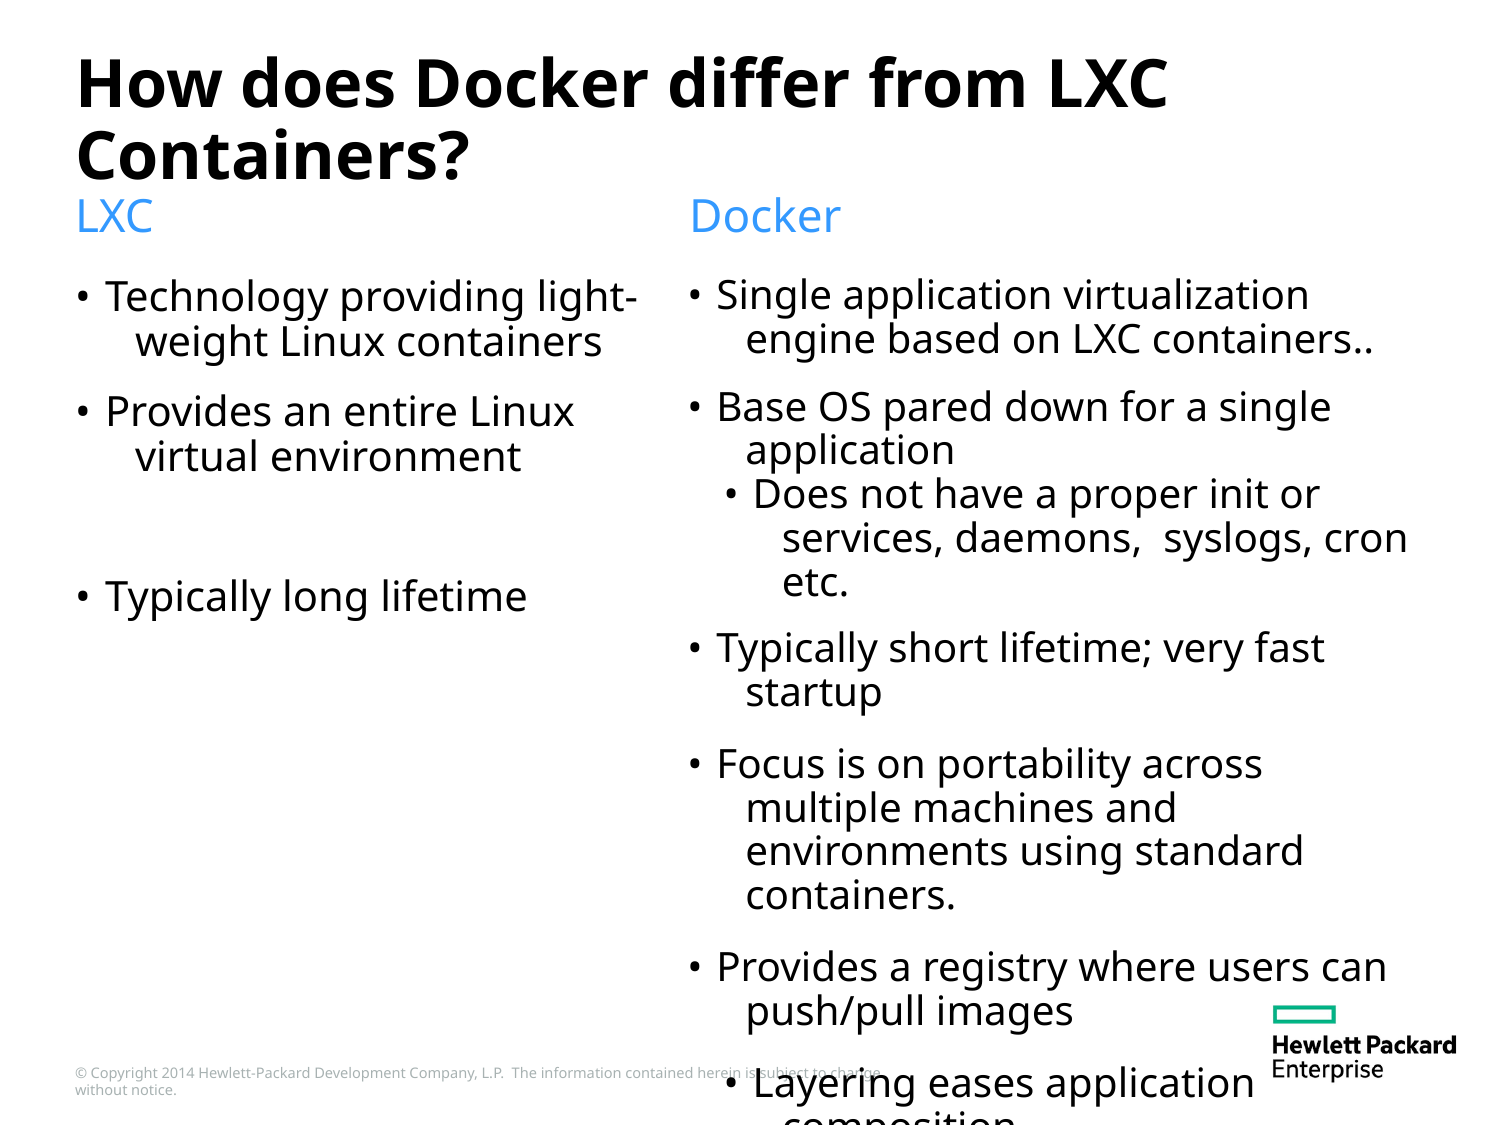

# How does Docker differ from LXC Containers?
LXC
Docker
Technology providing light-weight Linux containers
Provides an entire Linux virtual environment
Typically long lifetime
Single application virtualization engine based on LXC containers..
Base OS pared down for a single application
Does not have a proper init or services, daemons, syslogs, cron etc.
Typically short lifetime; very fast startup
Focus is on portability across multiple machines and environments using standard containers.
Provides a registry where users can push/pull images
Layering eases application composition